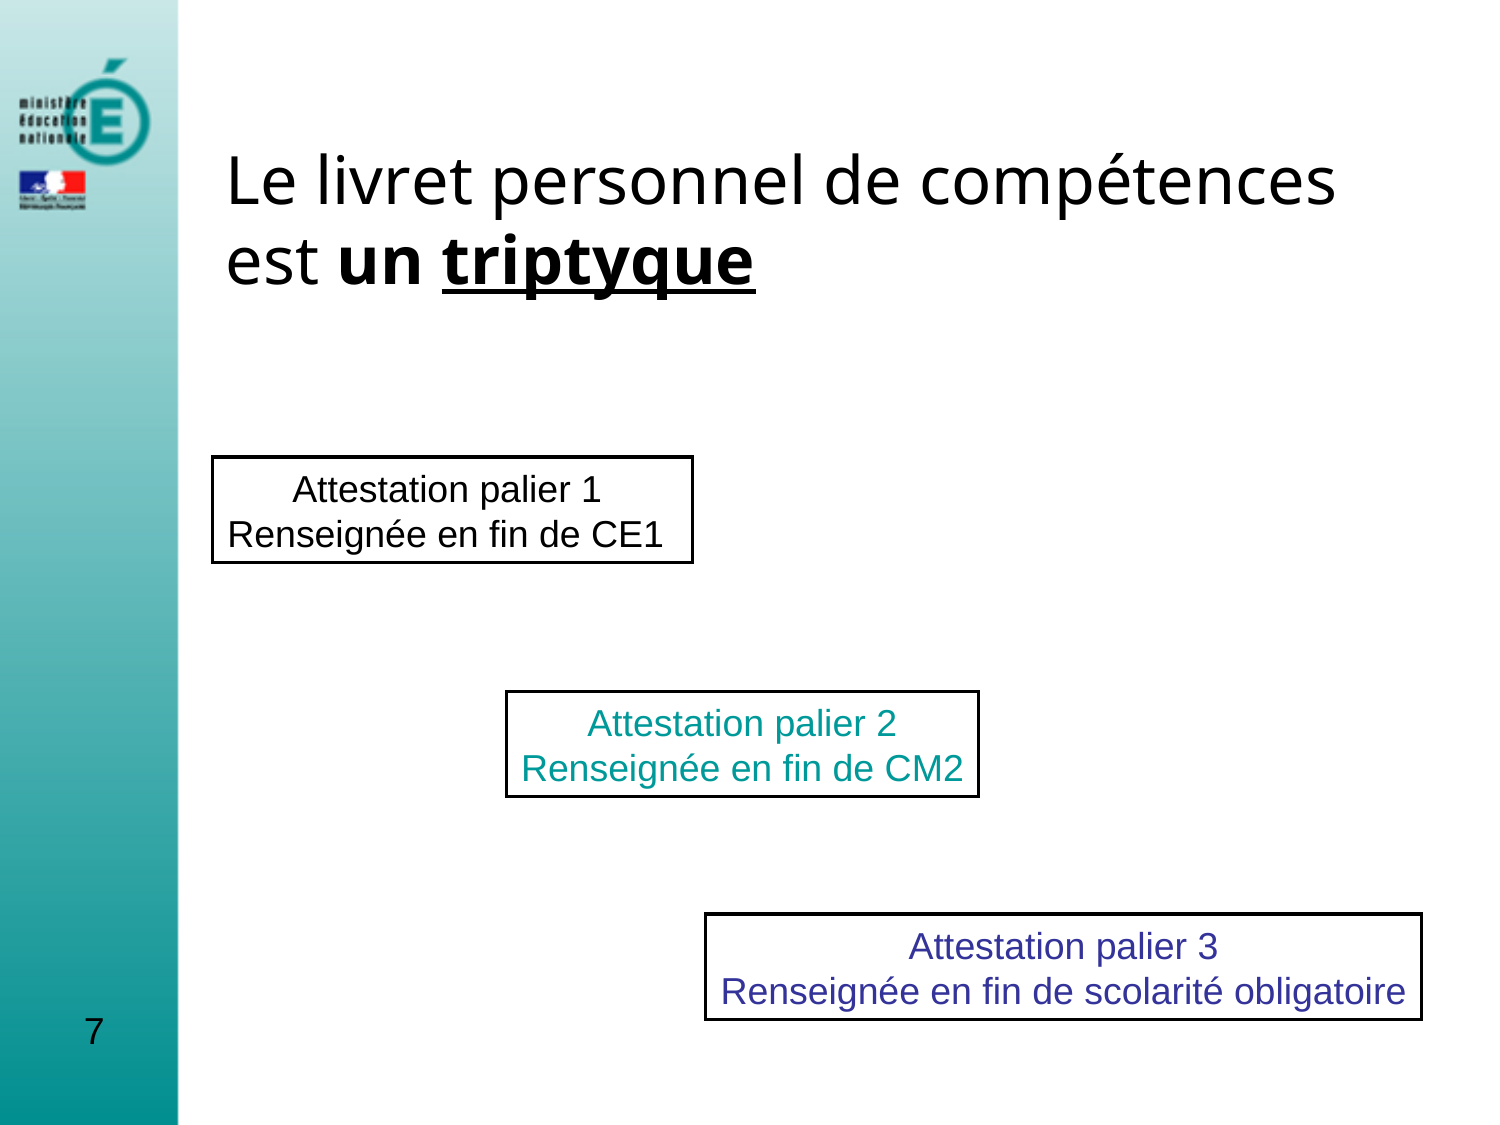

# Le livret personnel de compétences est un triptyque
Attestation palier 1
Renseignée en fin de CE1
Attestation palier 2
Renseignée en fin de CM2
Attestation palier 3
Renseignée en fin de scolarité obligatoire